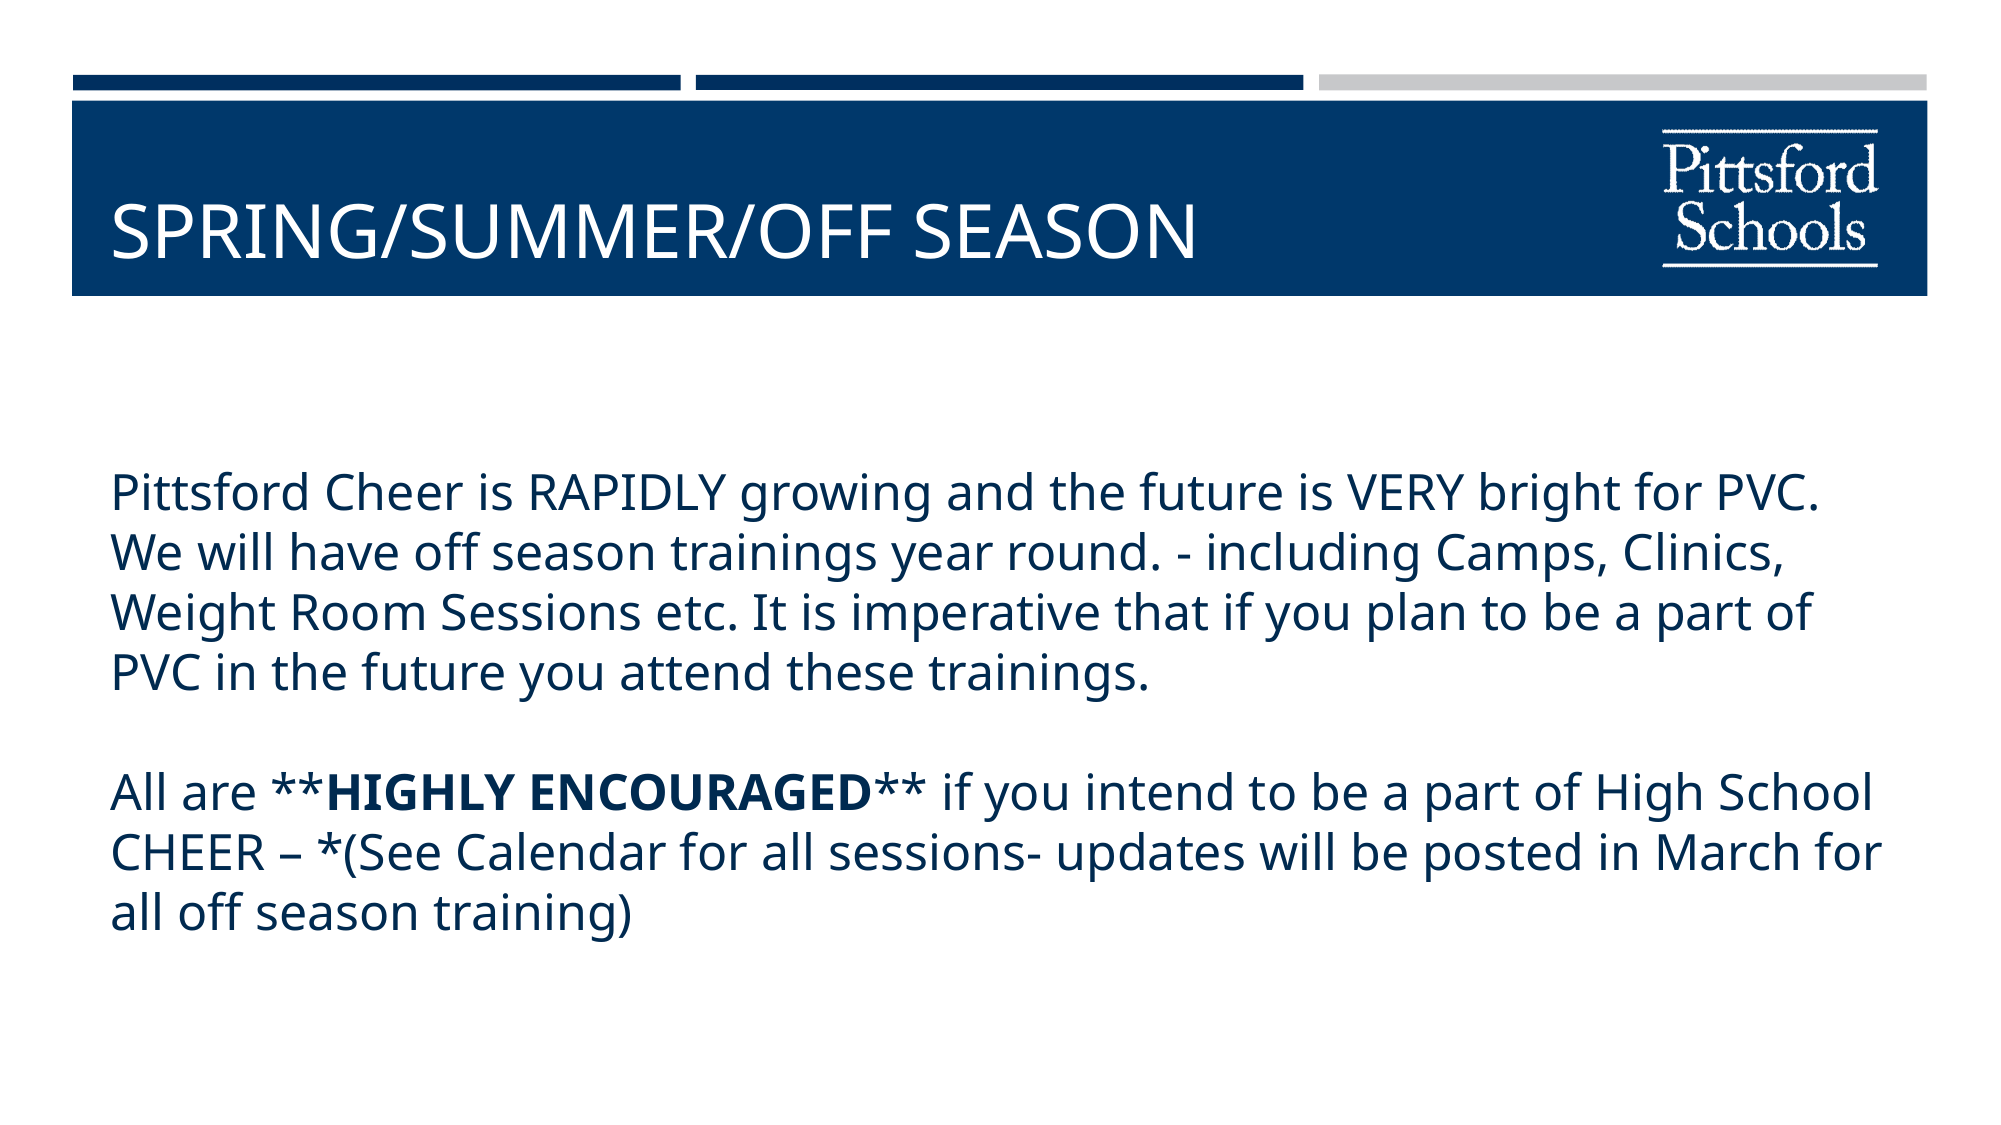

# SPRING/SUMMER/OFF SEASON
Pittsford Cheer is RAPIDLY growing and the future is VERY bright for PVC. We will have off season trainings year round. - including Camps, Clinics, Weight Room Sessions etc. It is imperative that if you plan to be a part of PVC in the future you attend these trainings.
All are **HIGHLY ENCOURAGED** if you intend to be a part of High School CHEER – *(See Calendar for all sessions- updates will be posted in March for all off season training)